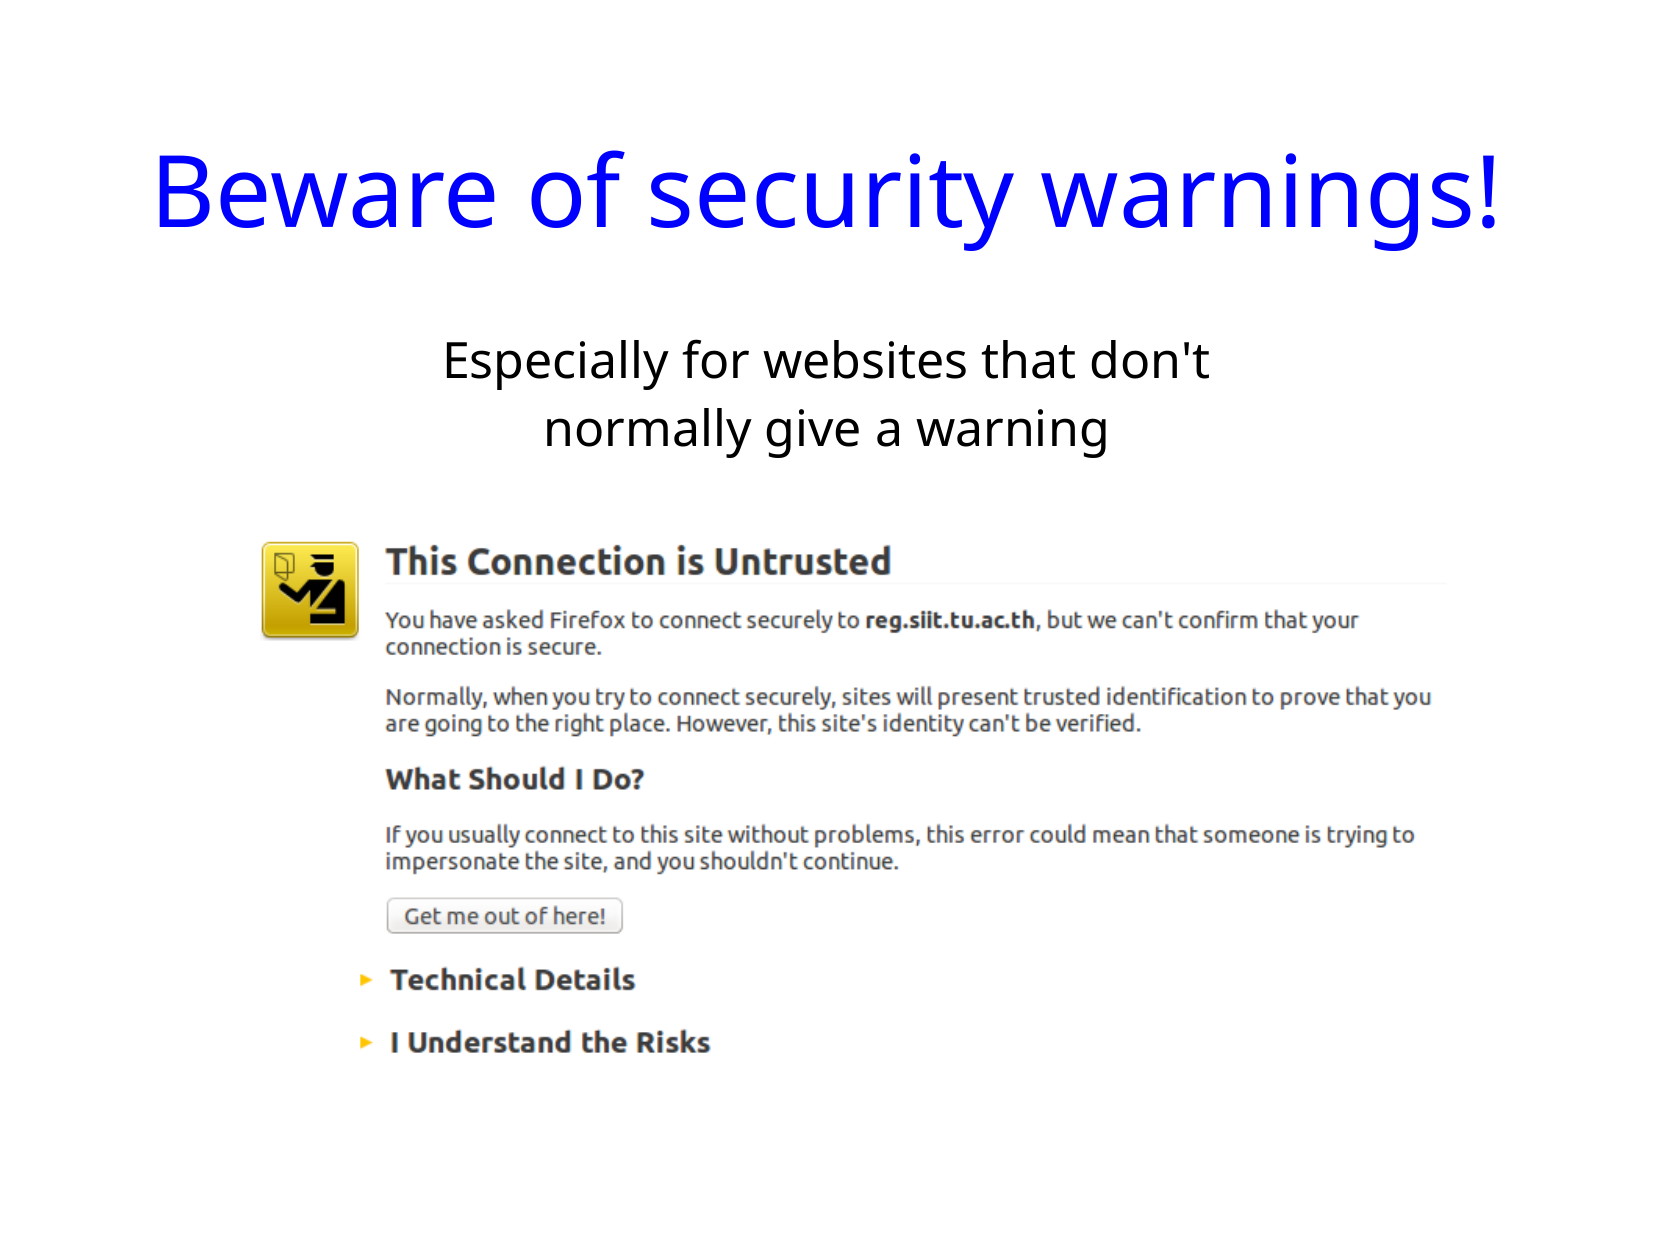

# Beware of security warnings!
Especially for websites that don't
normally give a warning